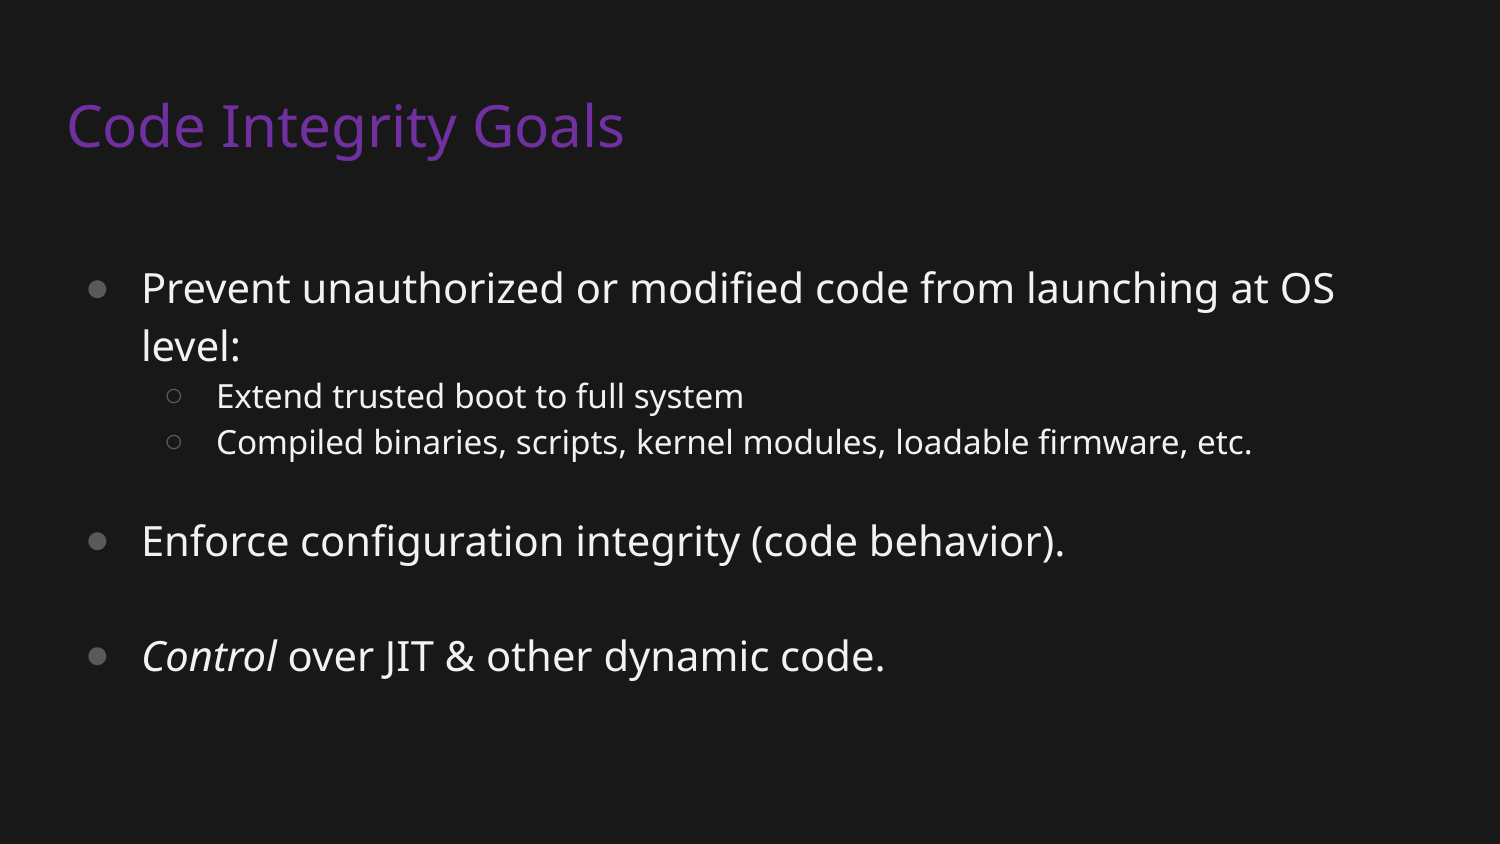

# Code Integrity Goals
Prevent unauthorized or modified code from launching at OS level:
Extend trusted boot to full system
Compiled binaries, scripts, kernel modules, loadable firmware, etc.
Enforce configuration integrity (code behavior).
Control over JIT & other dynamic code.